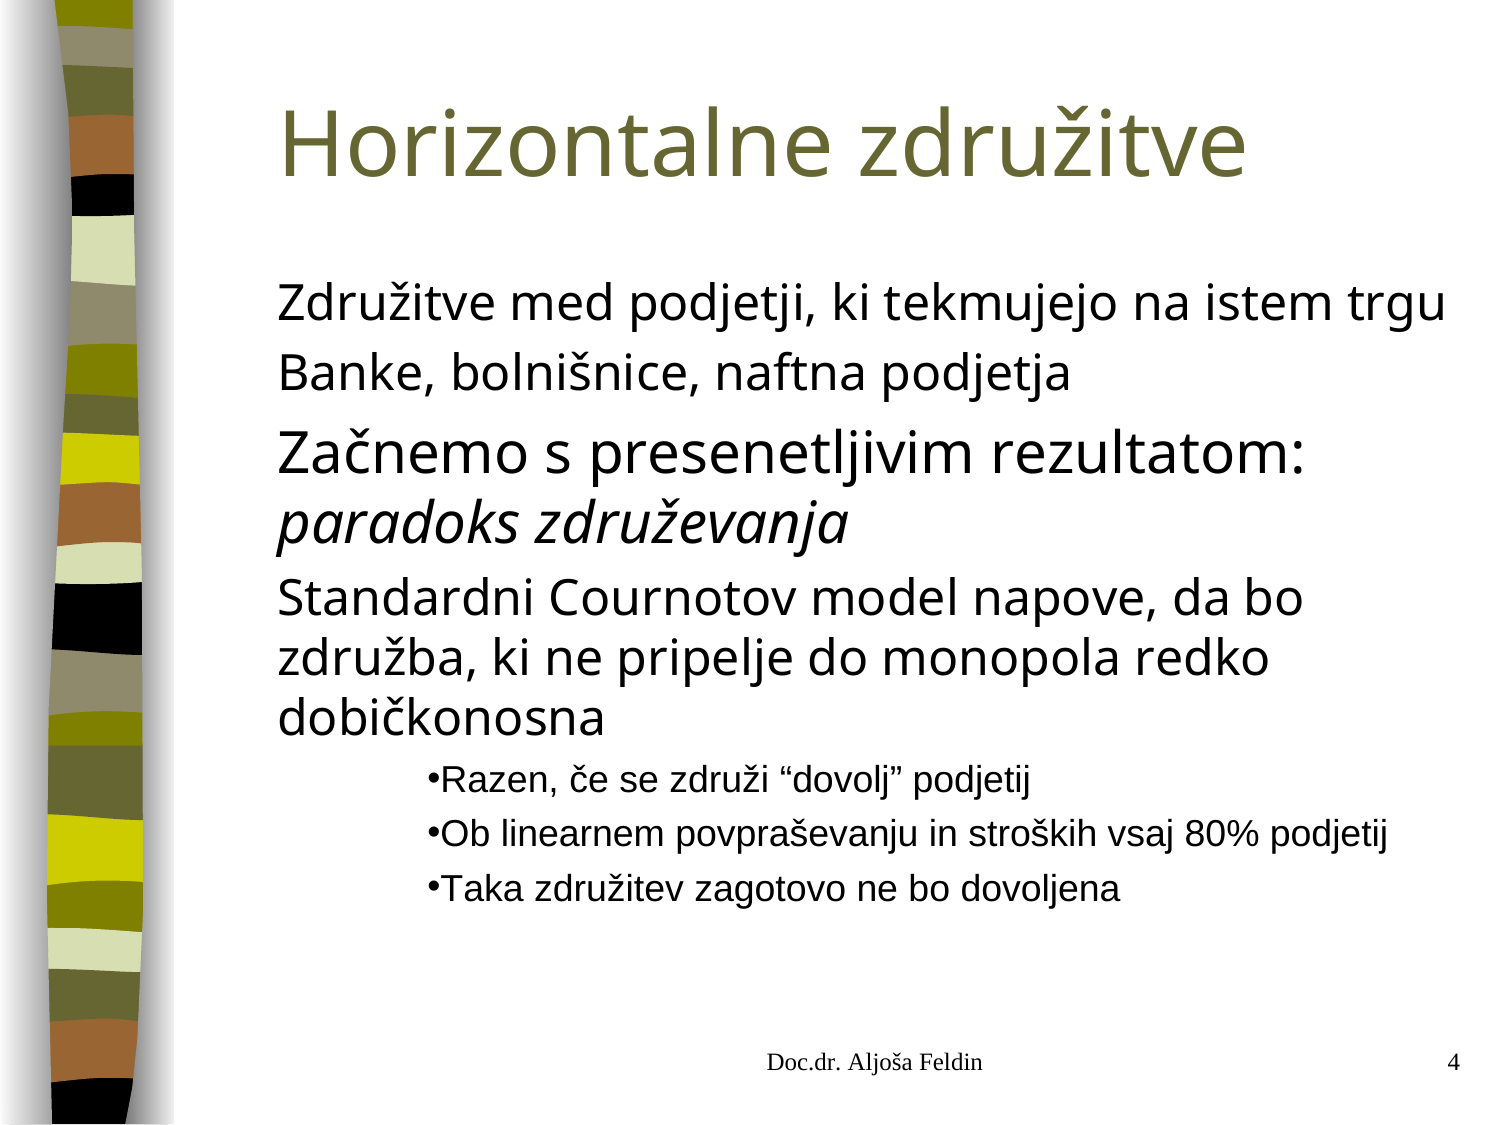

Horizontalne združitve
Združitve med podjetji, ki tekmujejo na istem trgu
Banke, bolnišnice, naftna podjetja
Začnemo s presenetljivim rezultatom: paradoks združevanja
Standardni Cournotov model napove, da bo združba, ki ne pripelje do monopola redko dobičkonosna
Razen, če se združi “dovolj” podjetij
Ob linearnem povpraševanju in stroških vsaj 80% podjetij
Taka združitev zagotovo ne bo dovoljena
Doc.dr. Aljoša Feldin